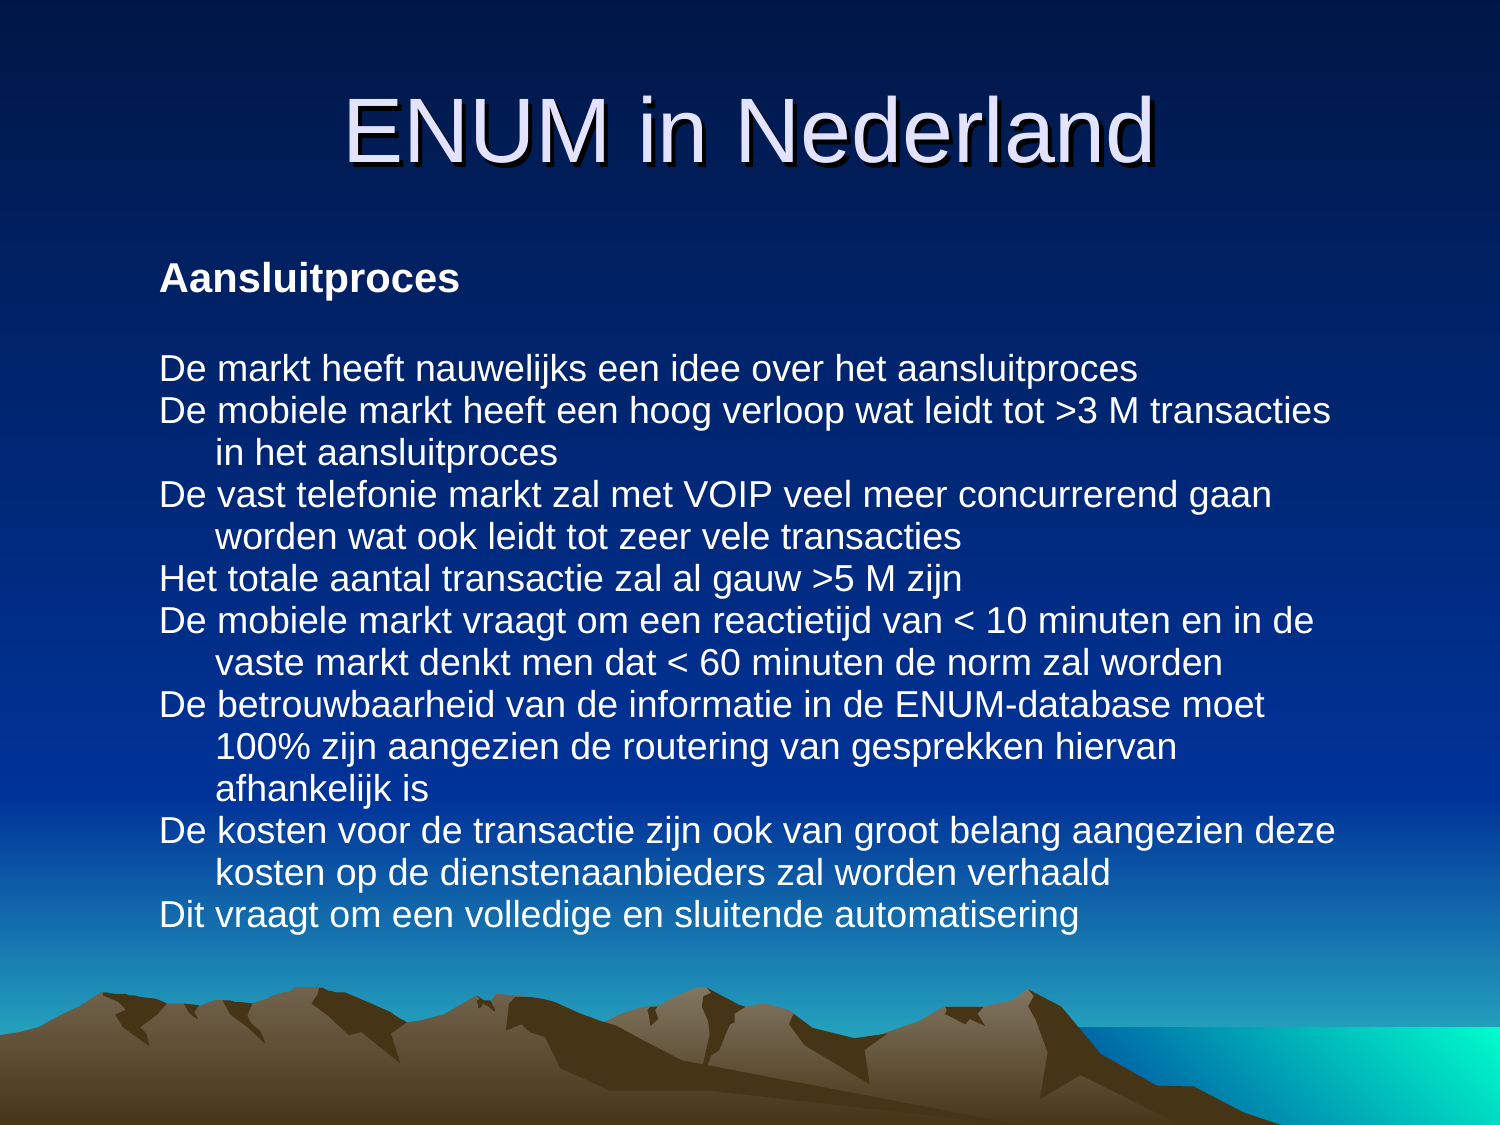

# ENUM in Nederland
Aansluitproces
De markt heeft nauwelijks een idee over het aansluitproces
De mobiele markt heeft een hoog verloop wat leidt tot >3 M transacties in het aansluitproces
De vast telefonie markt zal met VOIP veel meer concurrerend gaan worden wat ook leidt tot zeer vele transacties
Het totale aantal transactie zal al gauw >5 M zijn
De mobiele markt vraagt om een reactietijd van < 10 minuten en in de vaste markt denkt men dat < 60 minuten de norm zal worden
De betrouwbaarheid van de informatie in de ENUM-database moet 100% zijn aangezien de routering van gesprekken hiervan afhankelijk is
De kosten voor de transactie zijn ook van groot belang aangezien deze kosten op de dienstenaanbieders zal worden verhaald
Dit vraagt om een volledige en sluitende automatisering